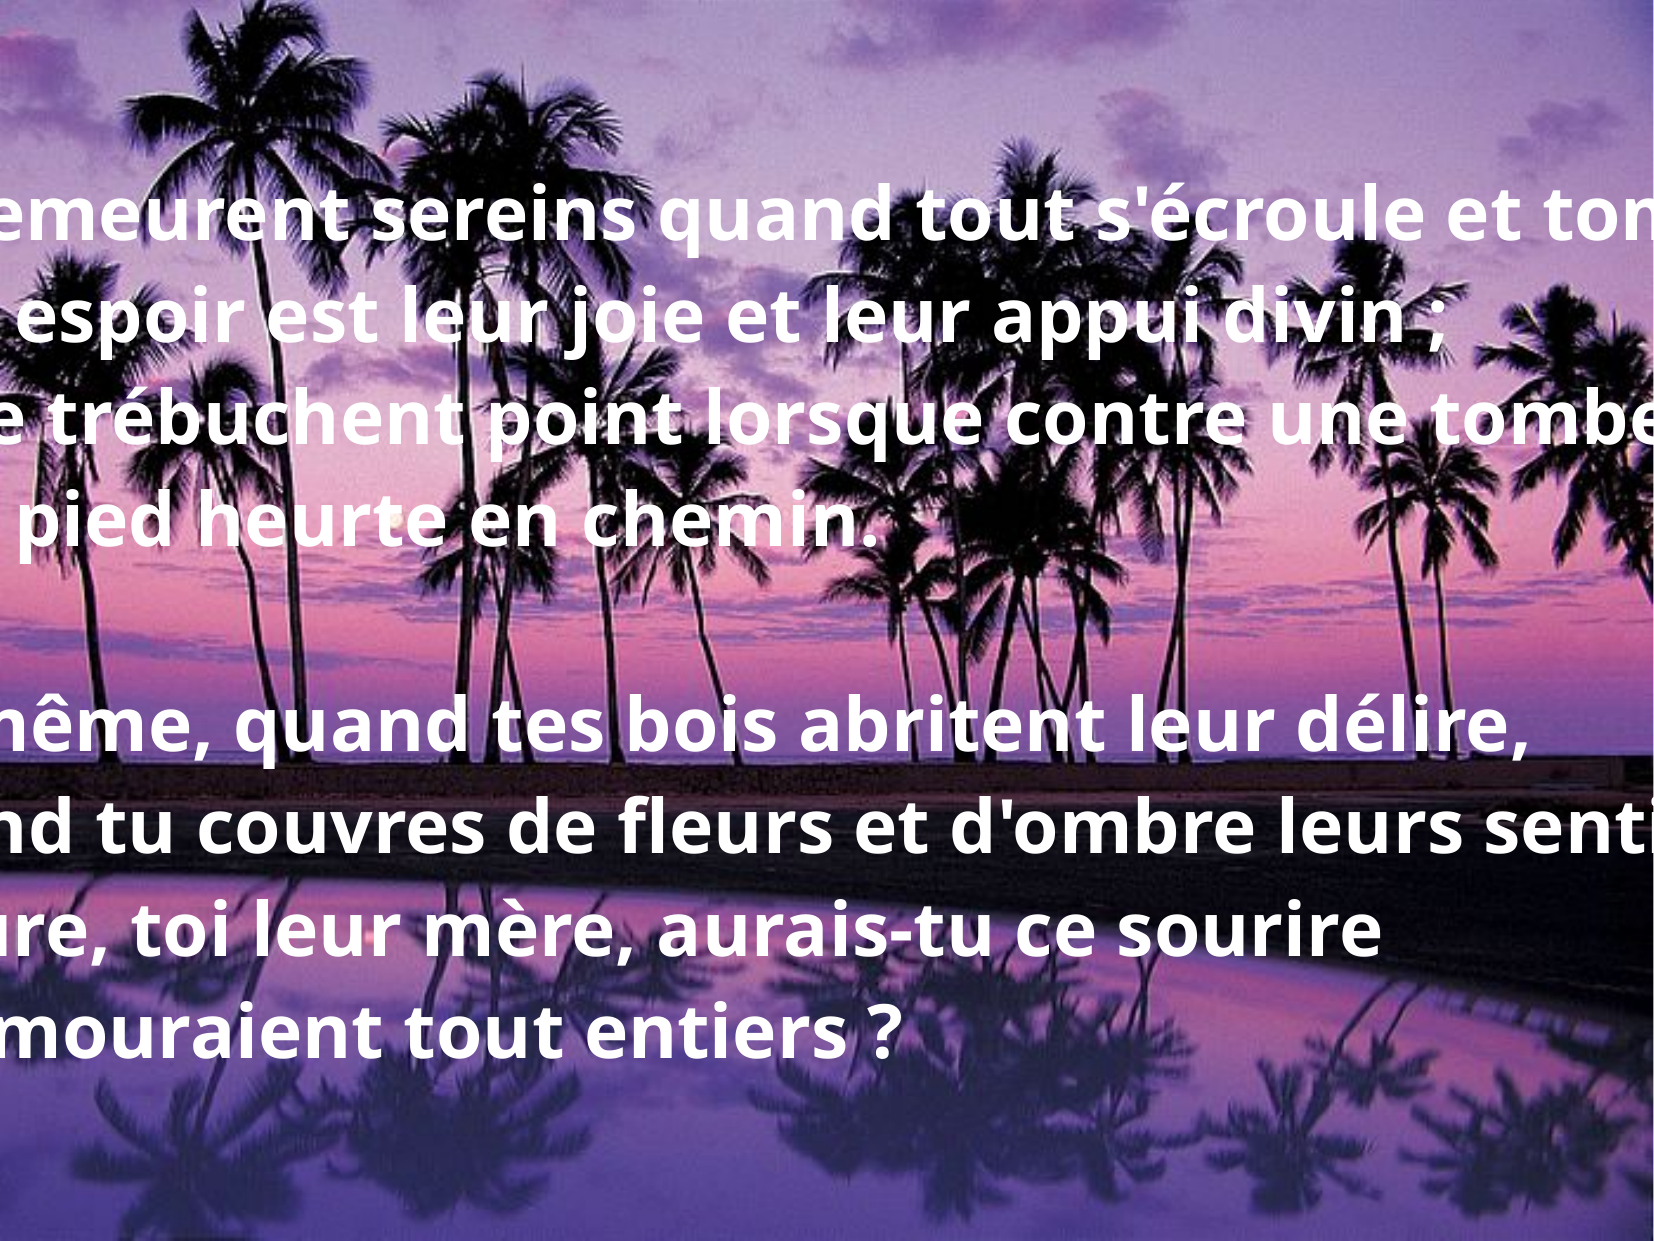

Ils demeurent sereins quand tout s'écroule et tombe ;
Leur espoir est leur joie et leur appui divin ;
Ils ne trébuchent point lorsque contre une tombe
Leur pied heurte en chemin.
Toi-même, quand tes bois abritent leur délire,
Quand tu couvres de fleurs et d'ombre leurs sentiers,
Nature, toi leur mère, aurais-tu ce sourire
S'ils mouraient tout entiers ?
#